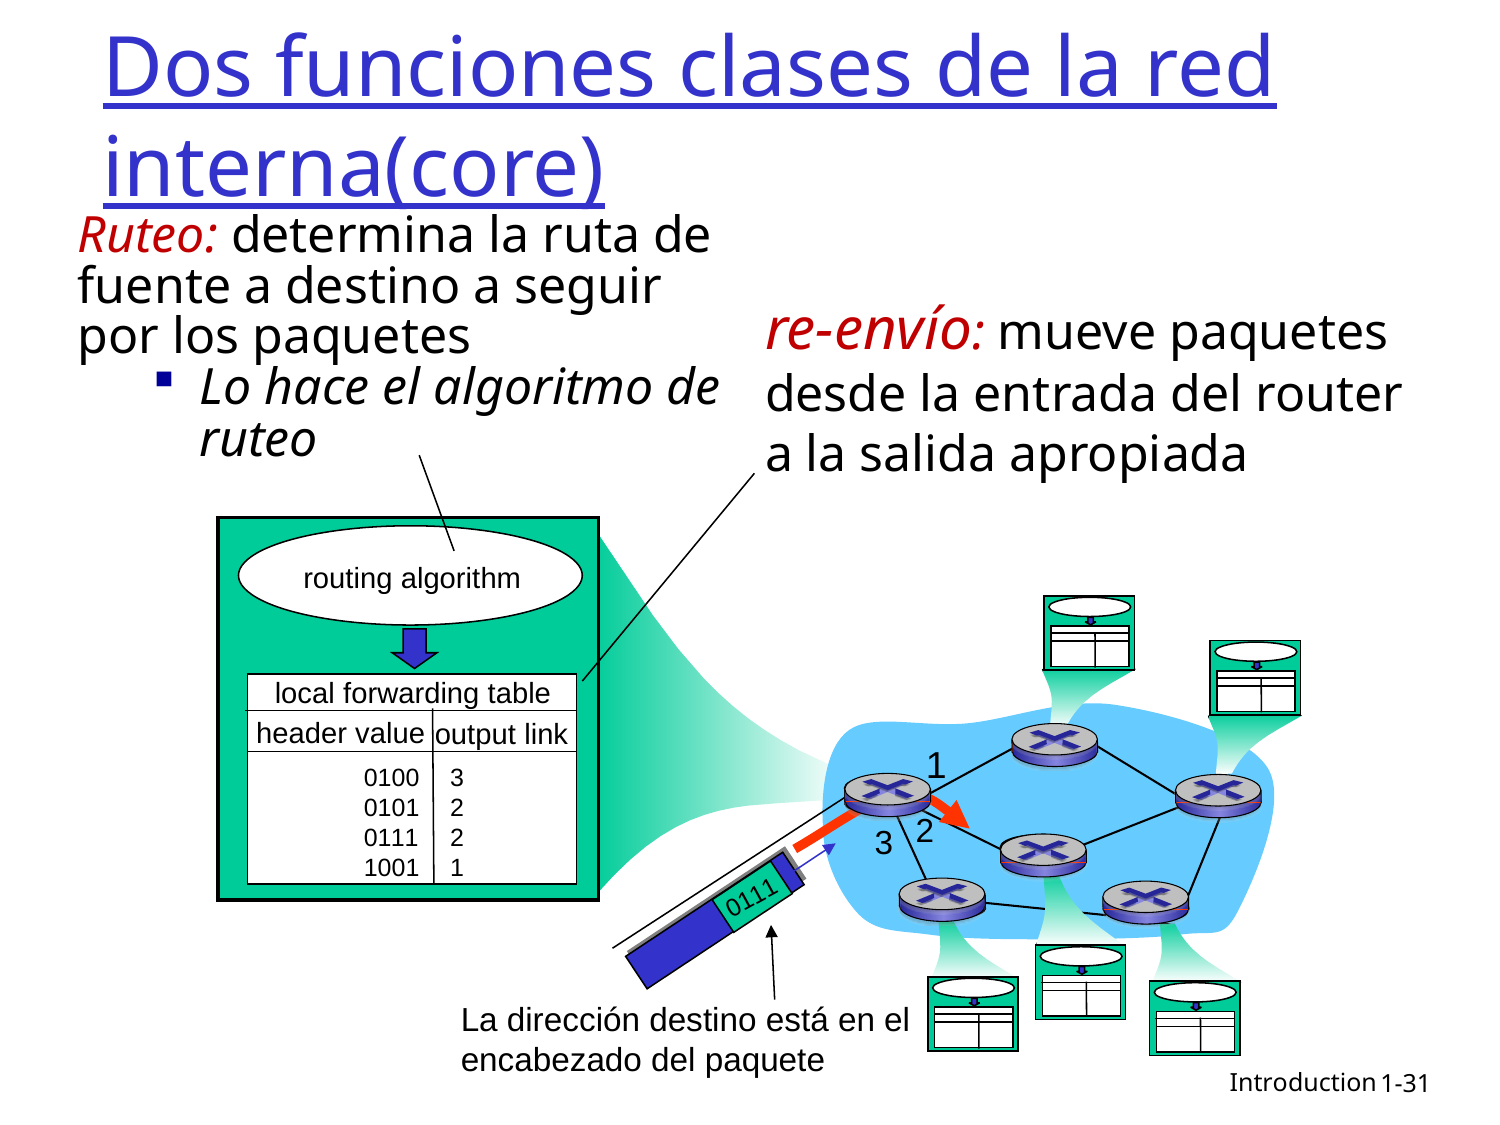

# Dos funciones clases de la red interna(core)
Ruteo: determina la ruta de fuente a destino a seguir por los paquetes
Lo hace el algoritmo de ruteo
re-envío: mueve paquetes desde la entrada del router a la salida apropiada
routing algorithm
local forwarding table
header value
output link
0100
0101
0111
1001
3
2
2
1
1
2
3
0111
La dirección destino está en el
encabezado del paquete
Introduction